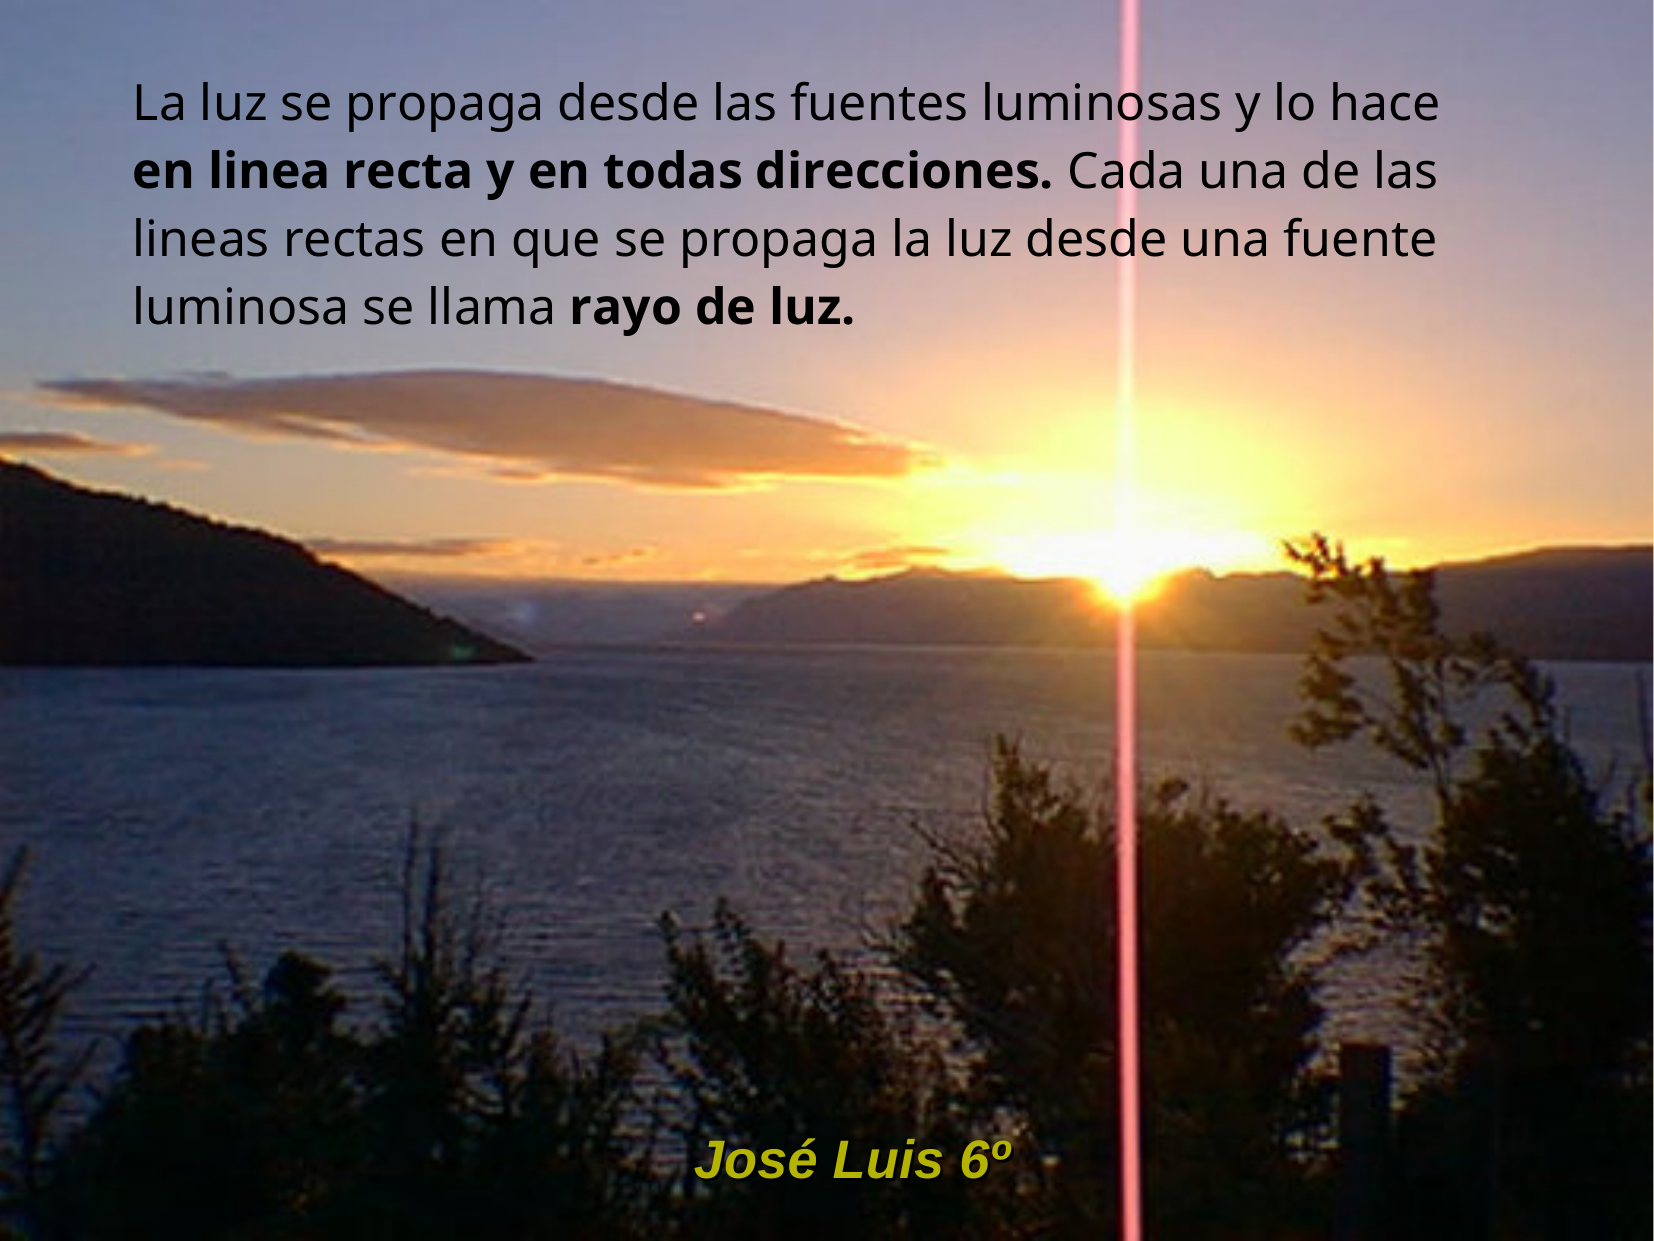

La luz se propaga desde las fuentes luminosas y lo hace en linea recta y en todas direcciones. Cada una de las lineas rectas en que se propaga la luz desde una fuente luminosa se llama rayo de luz.
José Luis 6º